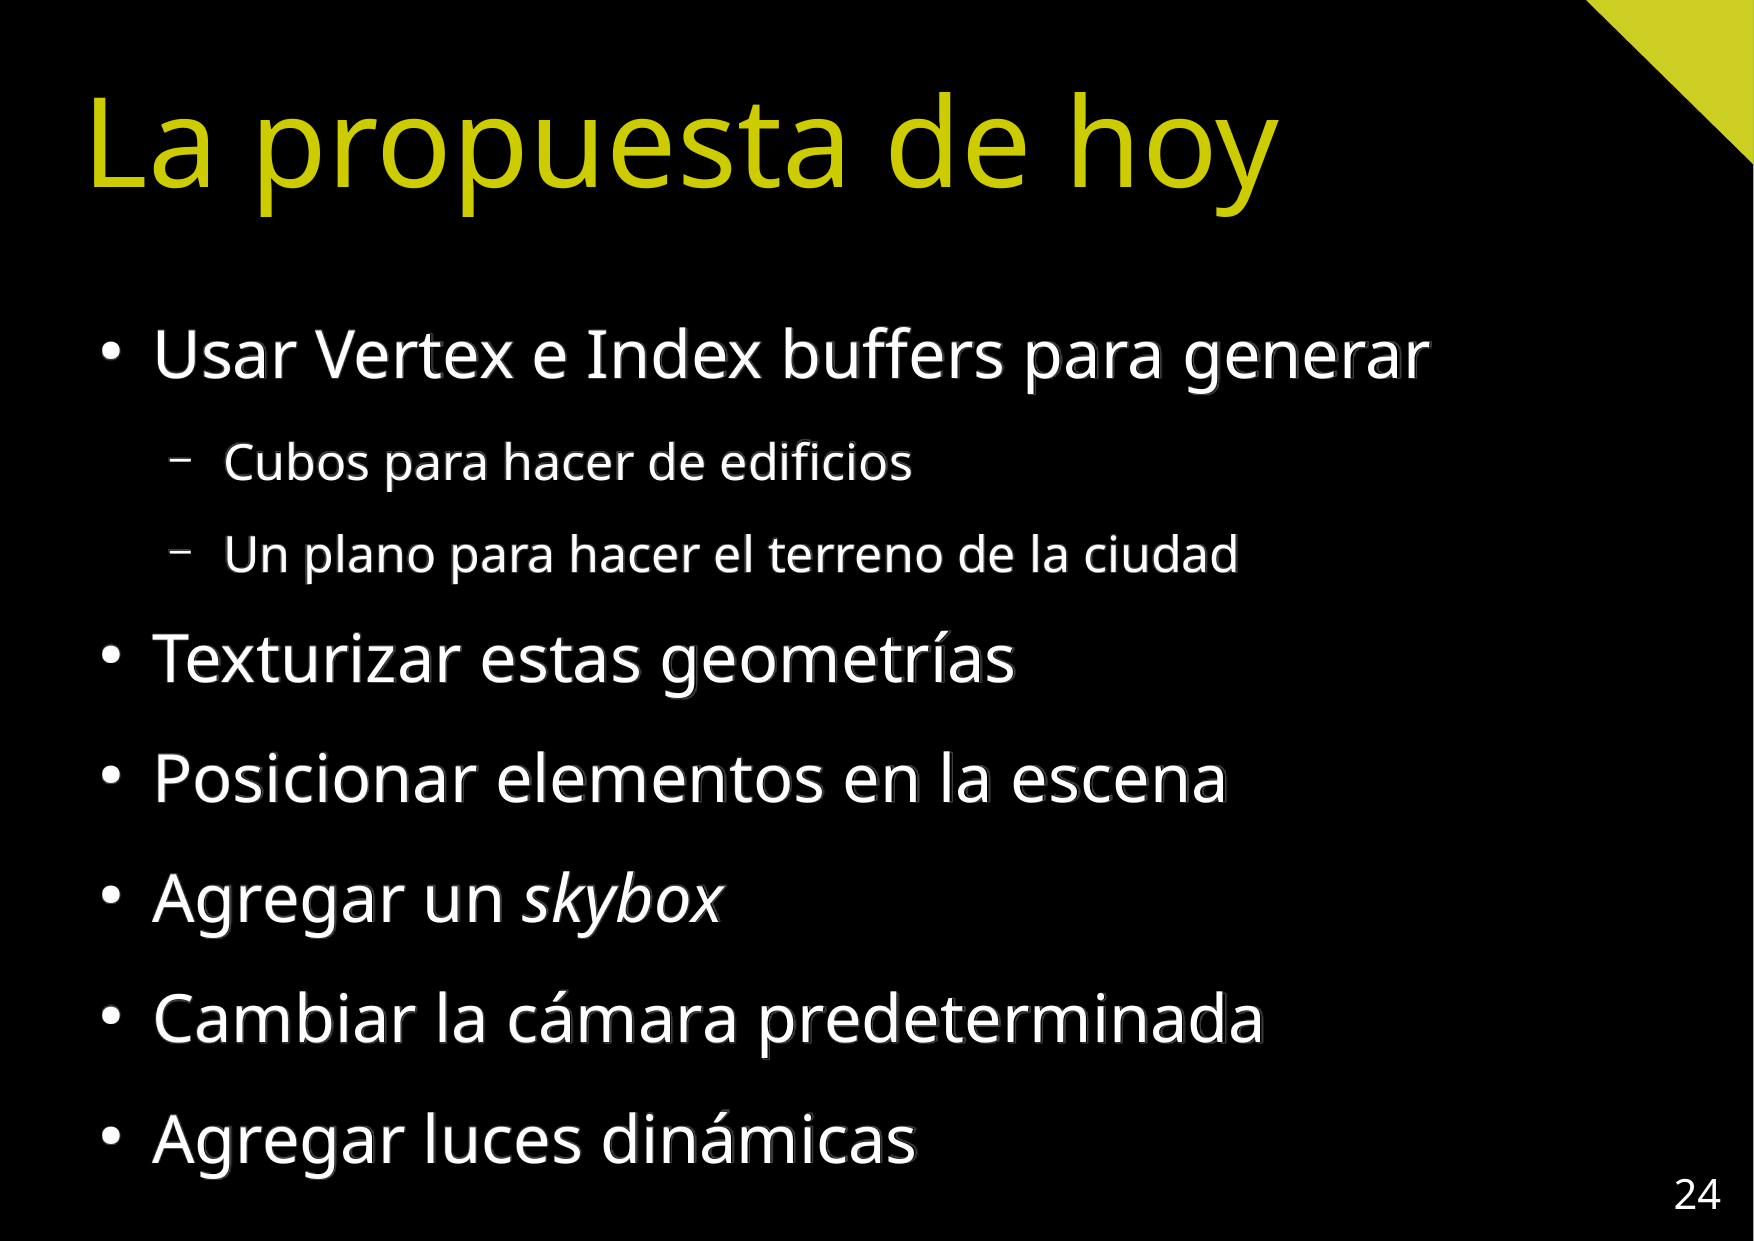

# La propuesta de hoy
Usar Vertex e Index buffers para generar
Cubos para hacer de edificios
Un plano para hacer el terreno de la ciudad
Texturizar estas geometrías
Posicionar elementos en la escena
Agregar un skybox
Cambiar la cámara predeterminada
Agregar luces dinámicas